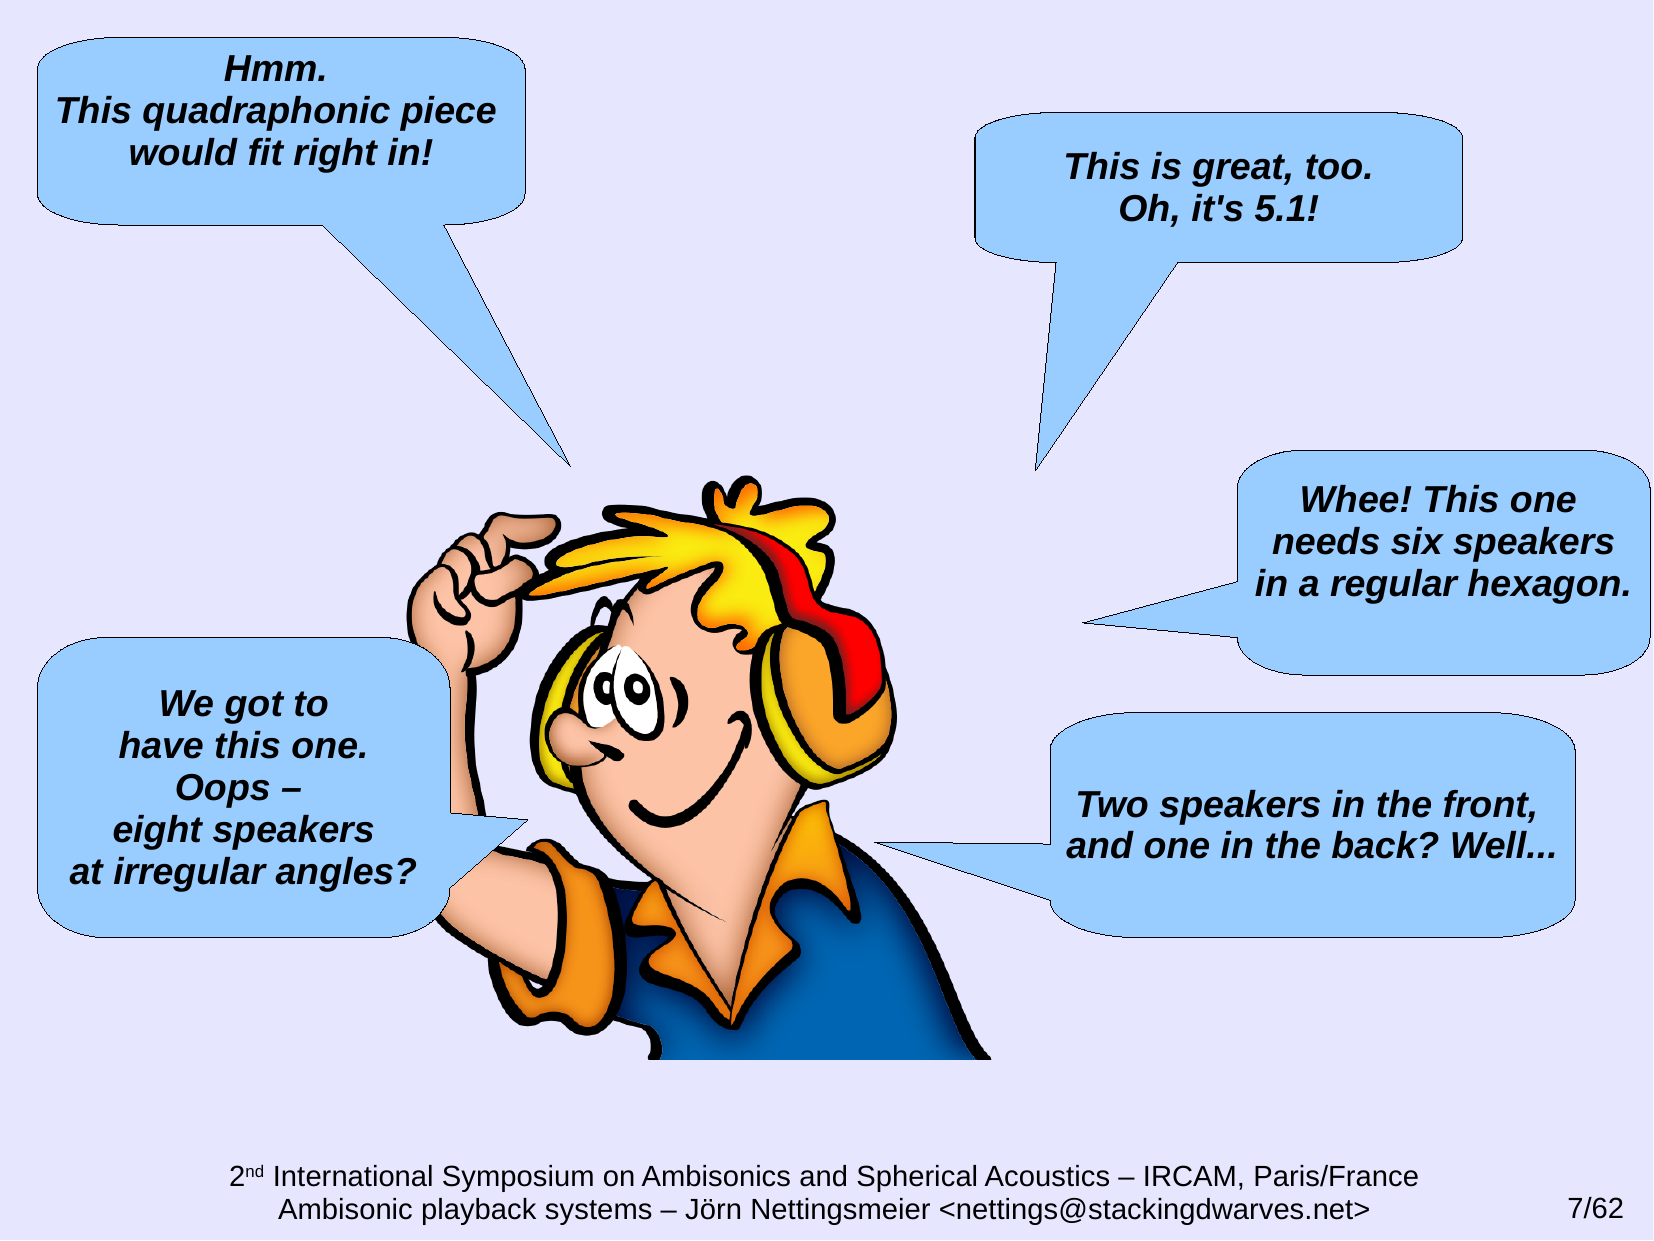

Hmm.
This quadraphonic piece
would fit right in!
This is great, too.
Oh, it's 5.1!
This is great, too.
Oh, it's 5.1!
This is great, too.
Oh, it's 5.1!
Whee! This one
needs six speakers
in a regular hexagon.
We got to
have this one.
Oops –
eight speakers
at irregular angles?
Two speakers in the front,
and one in the back? Well...